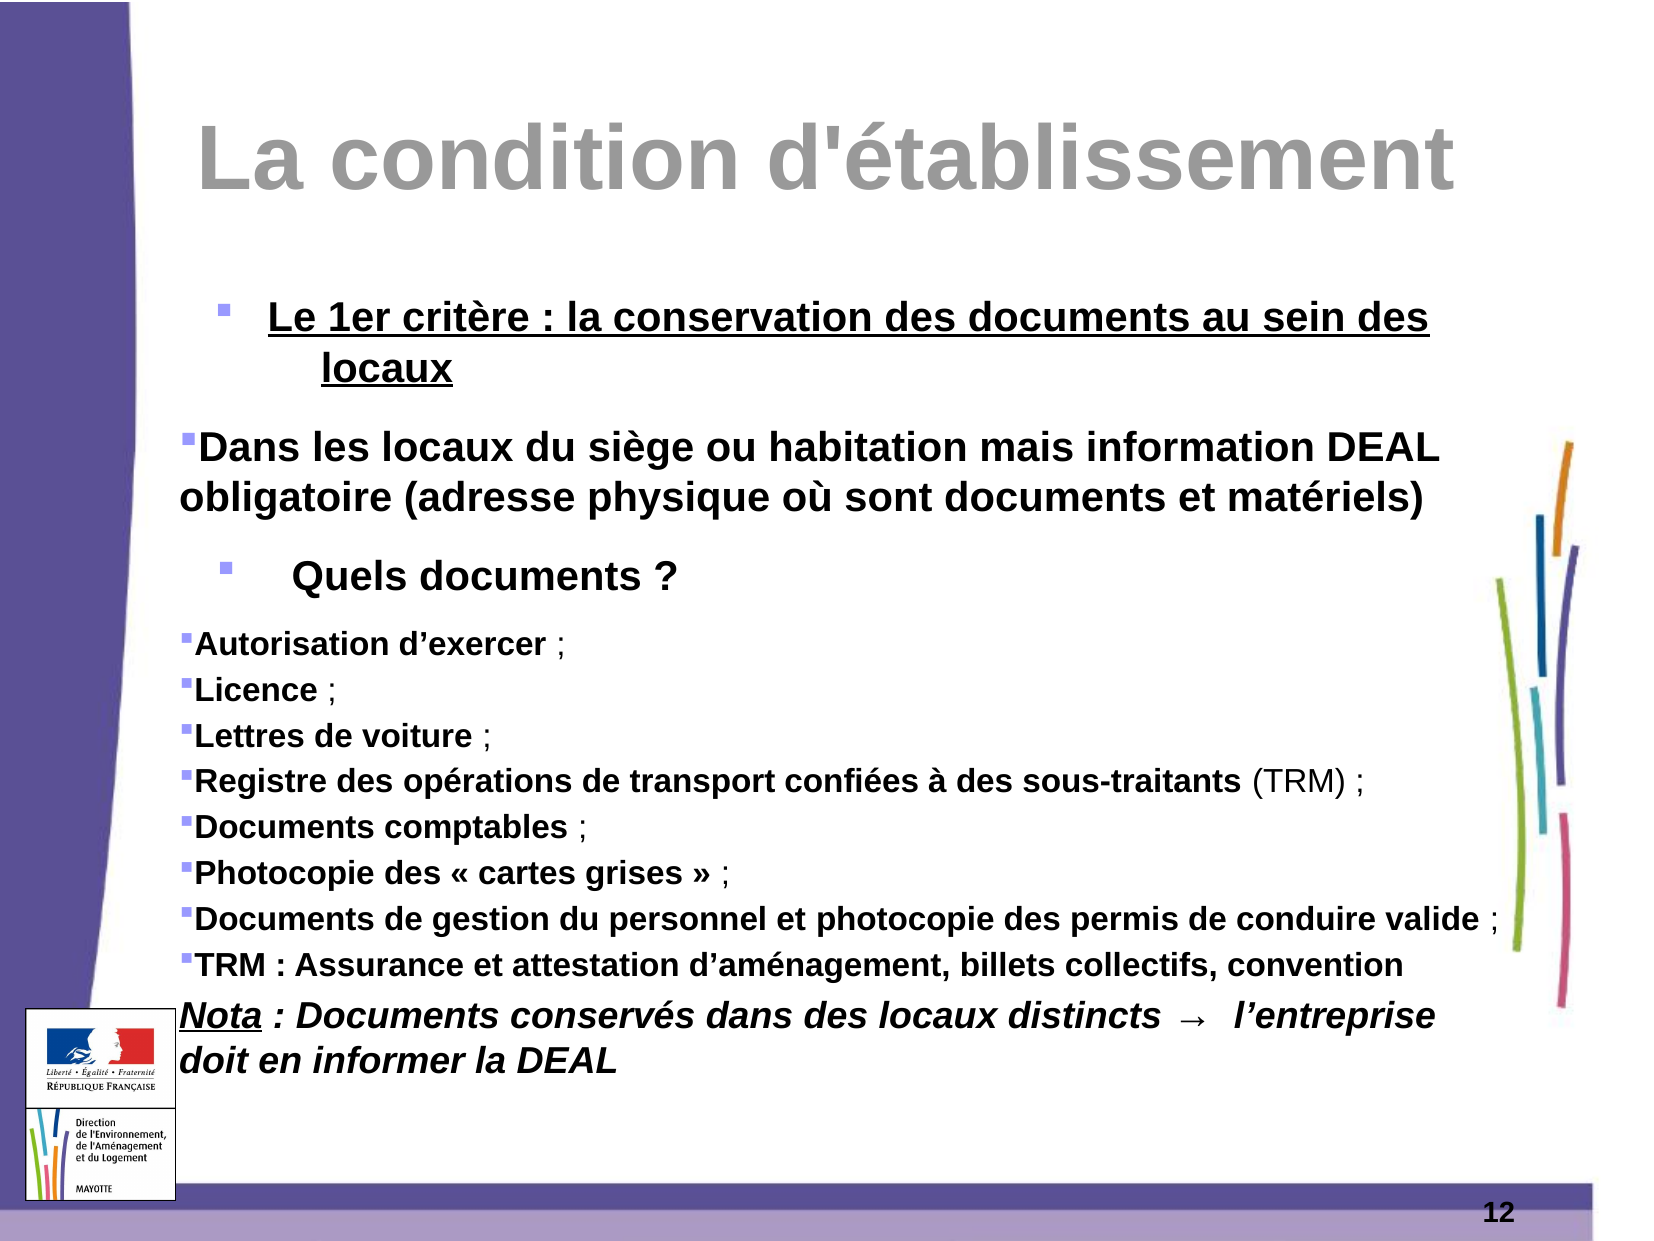

# La condition d'établissement
Le 1er critère : la conservation des documents au sein des locaux
Dans les locaux du siège ou habitation mais information DEAL obligatoire (adresse physique où sont documents et matériels)
Quels documents ?
Autorisation d’exercer ;
Licence ;
Lettres de voiture ;
Registre des opérations de transport confiées à des sous-traitants (TRM) ;
Documents comptables ;
Photocopie des « cartes grises » ;
Documents de gestion du personnel et photocopie des permis de conduire valide ;
TRM : Assurance et attestation d’aménagement, billets collectifs, convention
Nota : Documents conservés dans des locaux distincts → l’entreprise doit en informer la DEAL